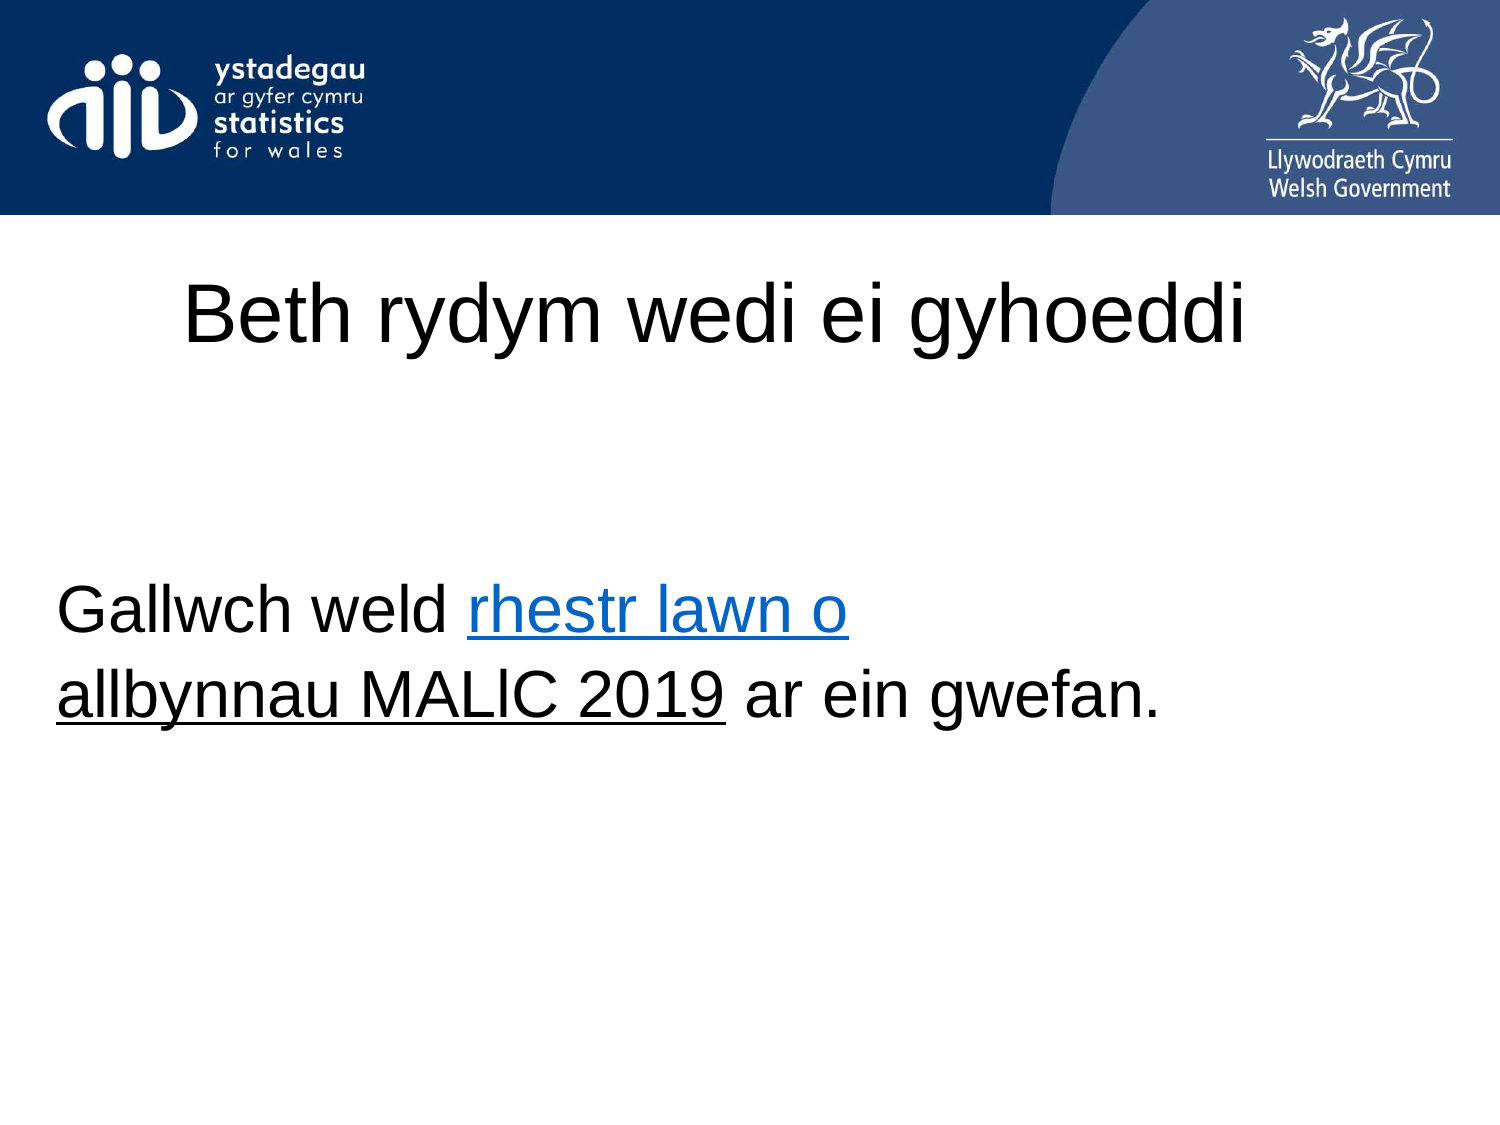

Beth rydym wedi ei gyhoeddi
Gallwch weld rhestr lawn oallbynnau MALlC 2019 ar ein gwefan.